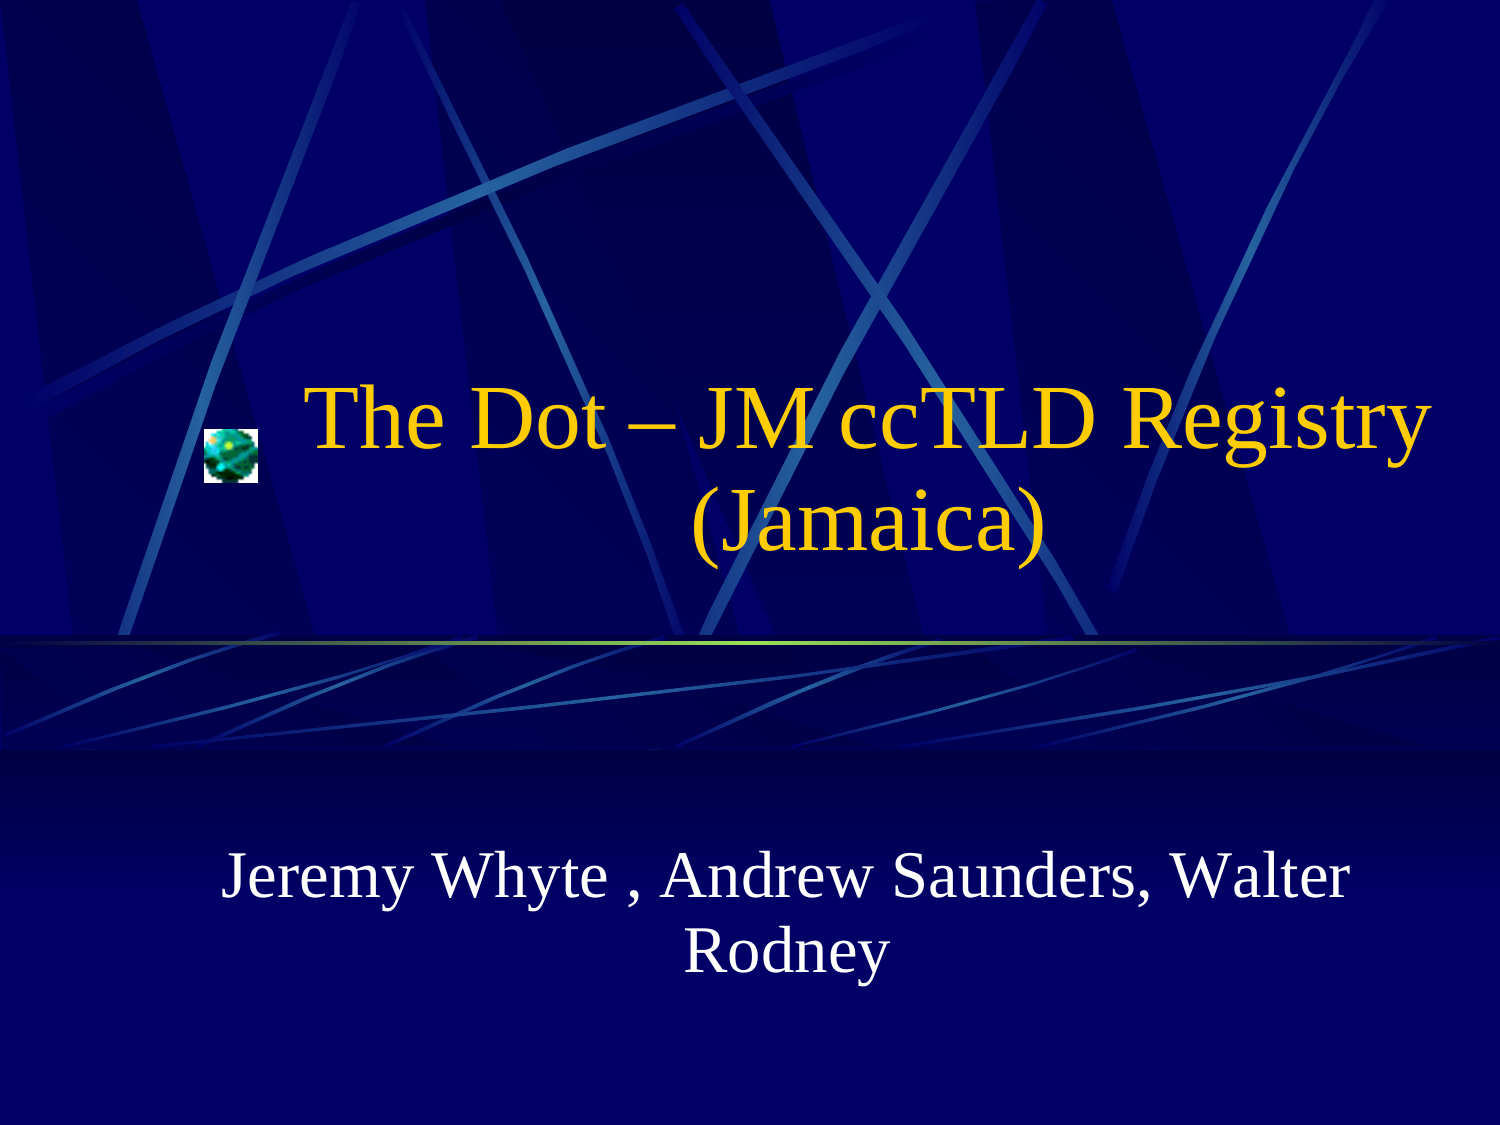

# The Dot – JM ccTLD Registry (Jamaica)
Jeremy Whyte , Andrew Saunders, Walter Rodney